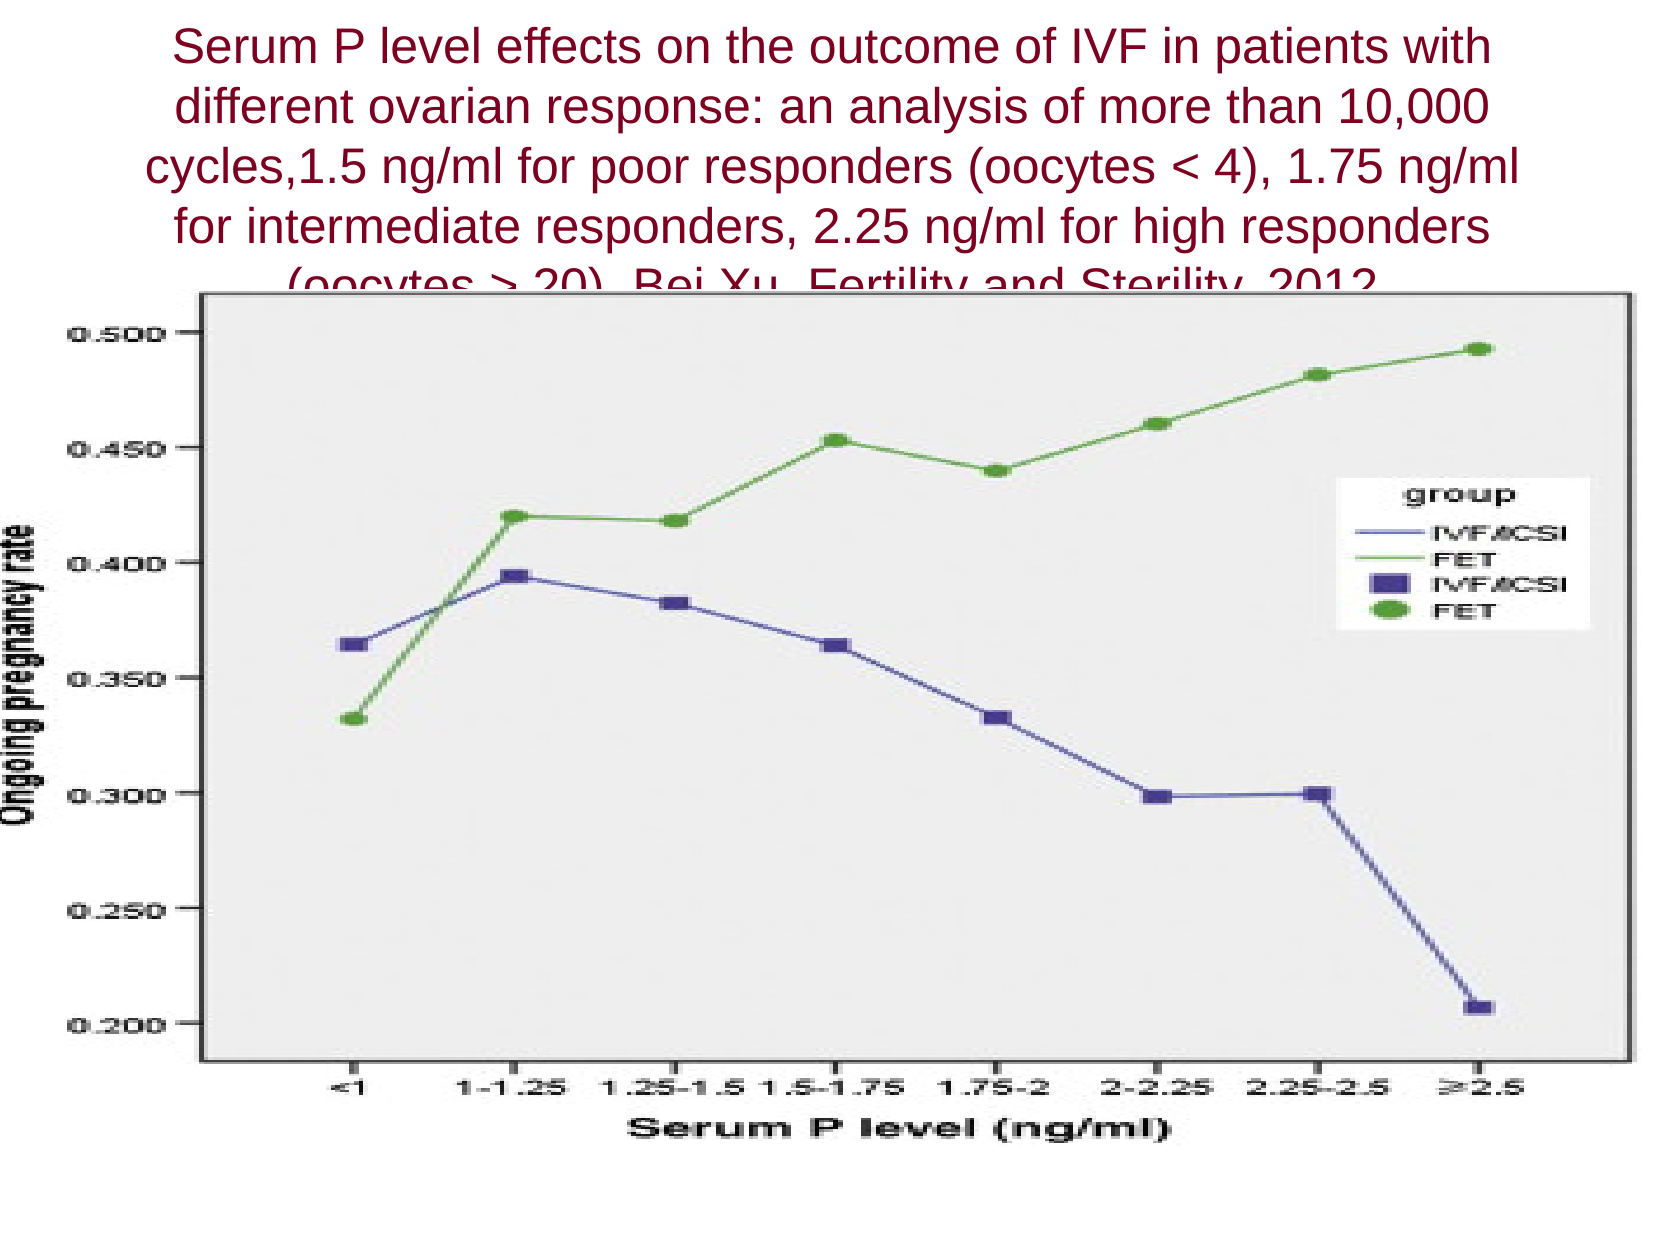

# Serum P level effects on the outcome of IVF in patients with different ovarian response: an analysis of more than 10,000 cycles,1.5 ng/ml for poor responders (oocytes < 4), 1.75 ng/ml for intermediate responders, 2.25 ng/ml for high responders (oocytes > 20), Bei Xu, Fertility and Sterility, 2012